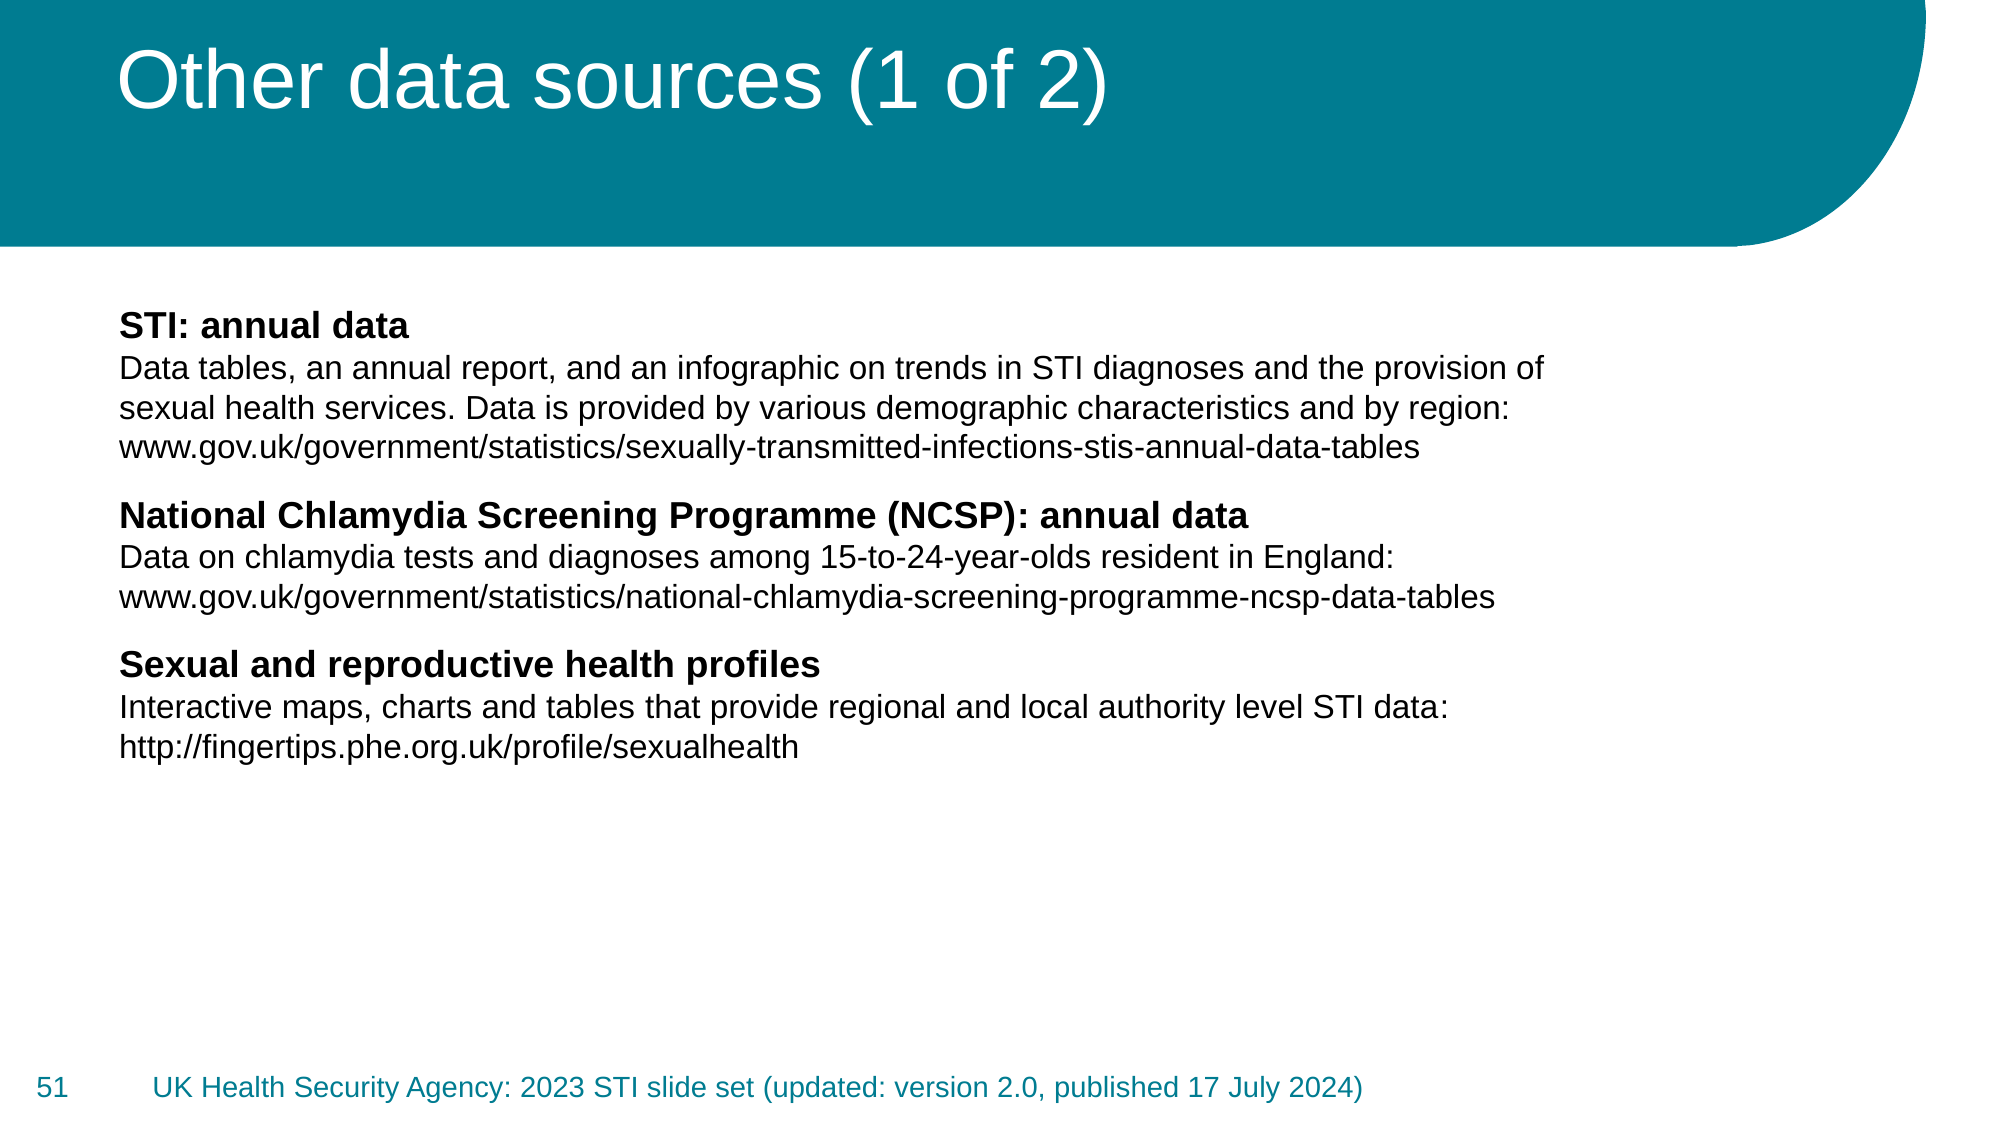

# Other data sources (1 of 2)
STI: annual data
Data tables, an annual report, and an infographic on trends in STI diagnoses and the provision of sexual health services. Data is provided by various demographic characteristics and by region:
www.gov.uk/government/statistics/sexually-transmitted-infections-stis-annual-data-tables
National Chlamydia Screening Programme (NCSP): annual data
Data on chlamydia tests and diagnoses among 15-to-24-year-olds resident in England:
www.gov.uk/government/statistics/national-chlamydia-screening-programme-ncsp-data-tables
Sexual and reproductive health profiles
Interactive maps, charts and tables that provide regional and local authority level STI data:
http://fingertips.phe.org.uk/profile/sexualhealth
51
UK Health Security Agency: 2023 STI slide set (updated: version 2.0, published 17 July 2024)